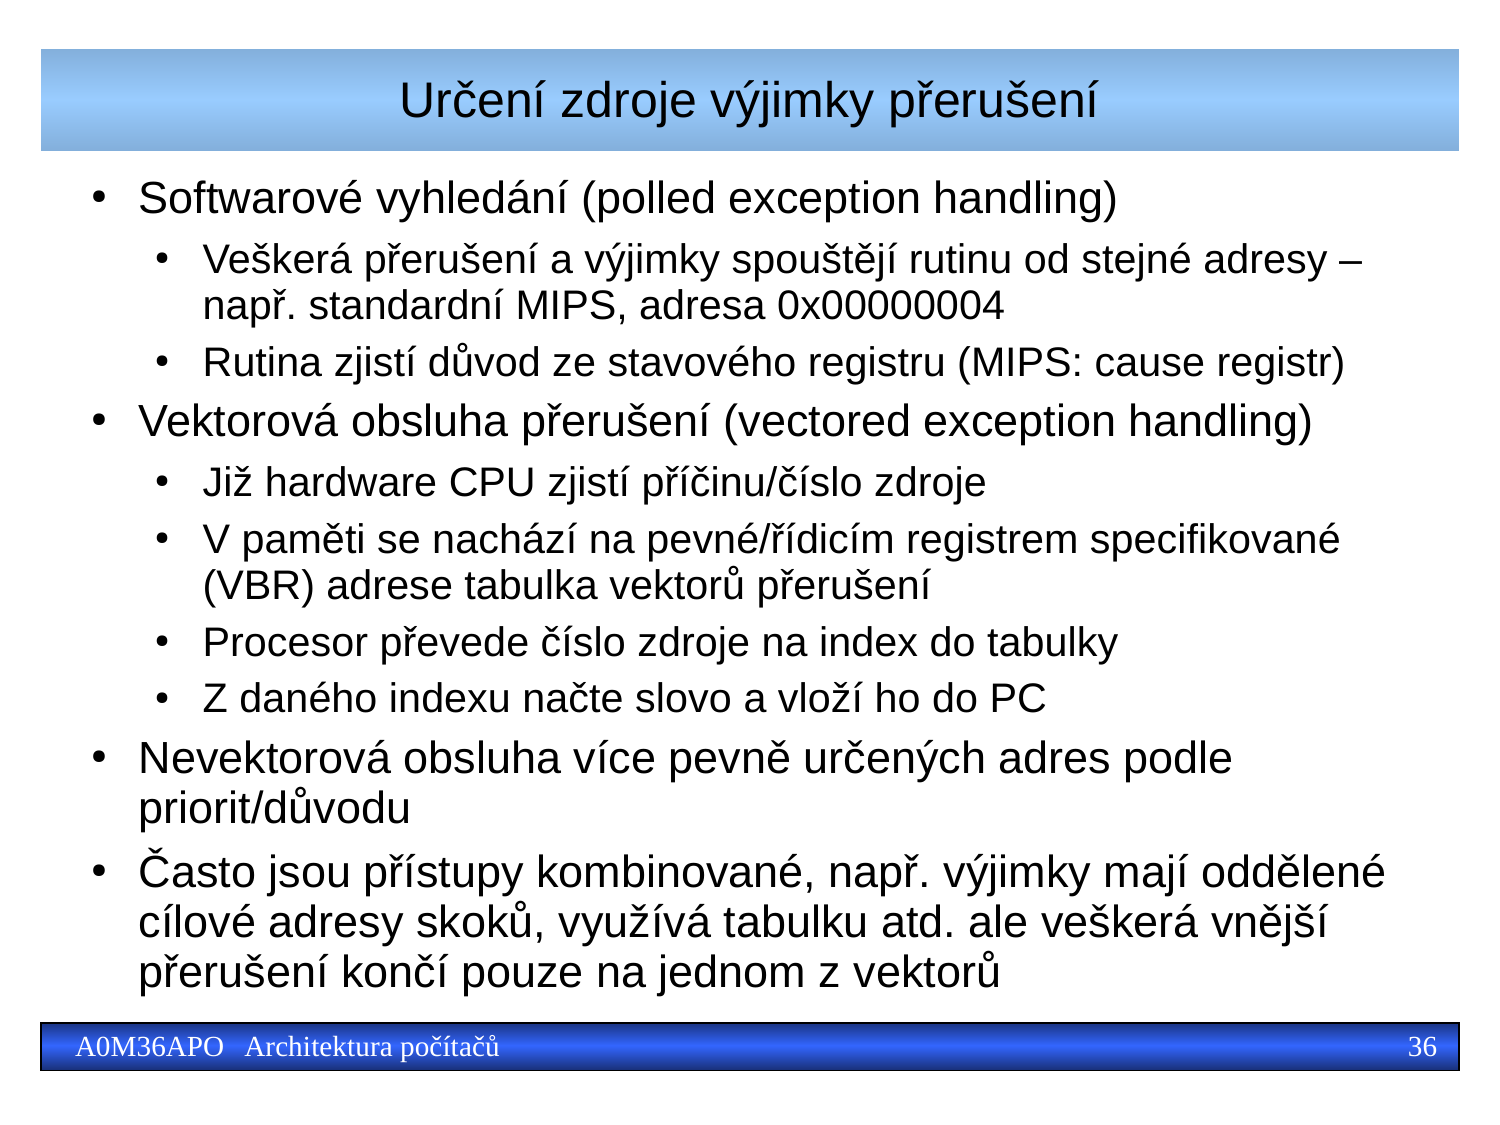

# Určení zdroje výjimky přerušení
Softwarové vyhledání (polled exception handling)
Veškerá přerušení a výjimky spouštějí rutinu od stejné adresy – např. standardní MIPS, adresa 0x00000004
Rutina zjistí důvod ze stavového registru (MIPS: cause registr)
Vektorová obsluha přerušení (vectored exception handling)
Již hardware CPU zjistí příčinu/číslo zdroje
V paměti se nachází na pevné/řídicím registrem specifikované (VBR) adrese tabulka vektorů přerušení
Procesor převede číslo zdroje na index do tabulky
Z daného indexu načte slovo a vloží ho do PC
Nevektorová obsluha více pevně určených adres podle priorit/důvodu
Často jsou přístupy kombinované, např. výjimky mají oddělené cílové adresy skoků, využívá tabulku atd. ale veškerá vnější přerušení končí pouze na jednom z vektorů
A0M36APO Architektura počítačů
36